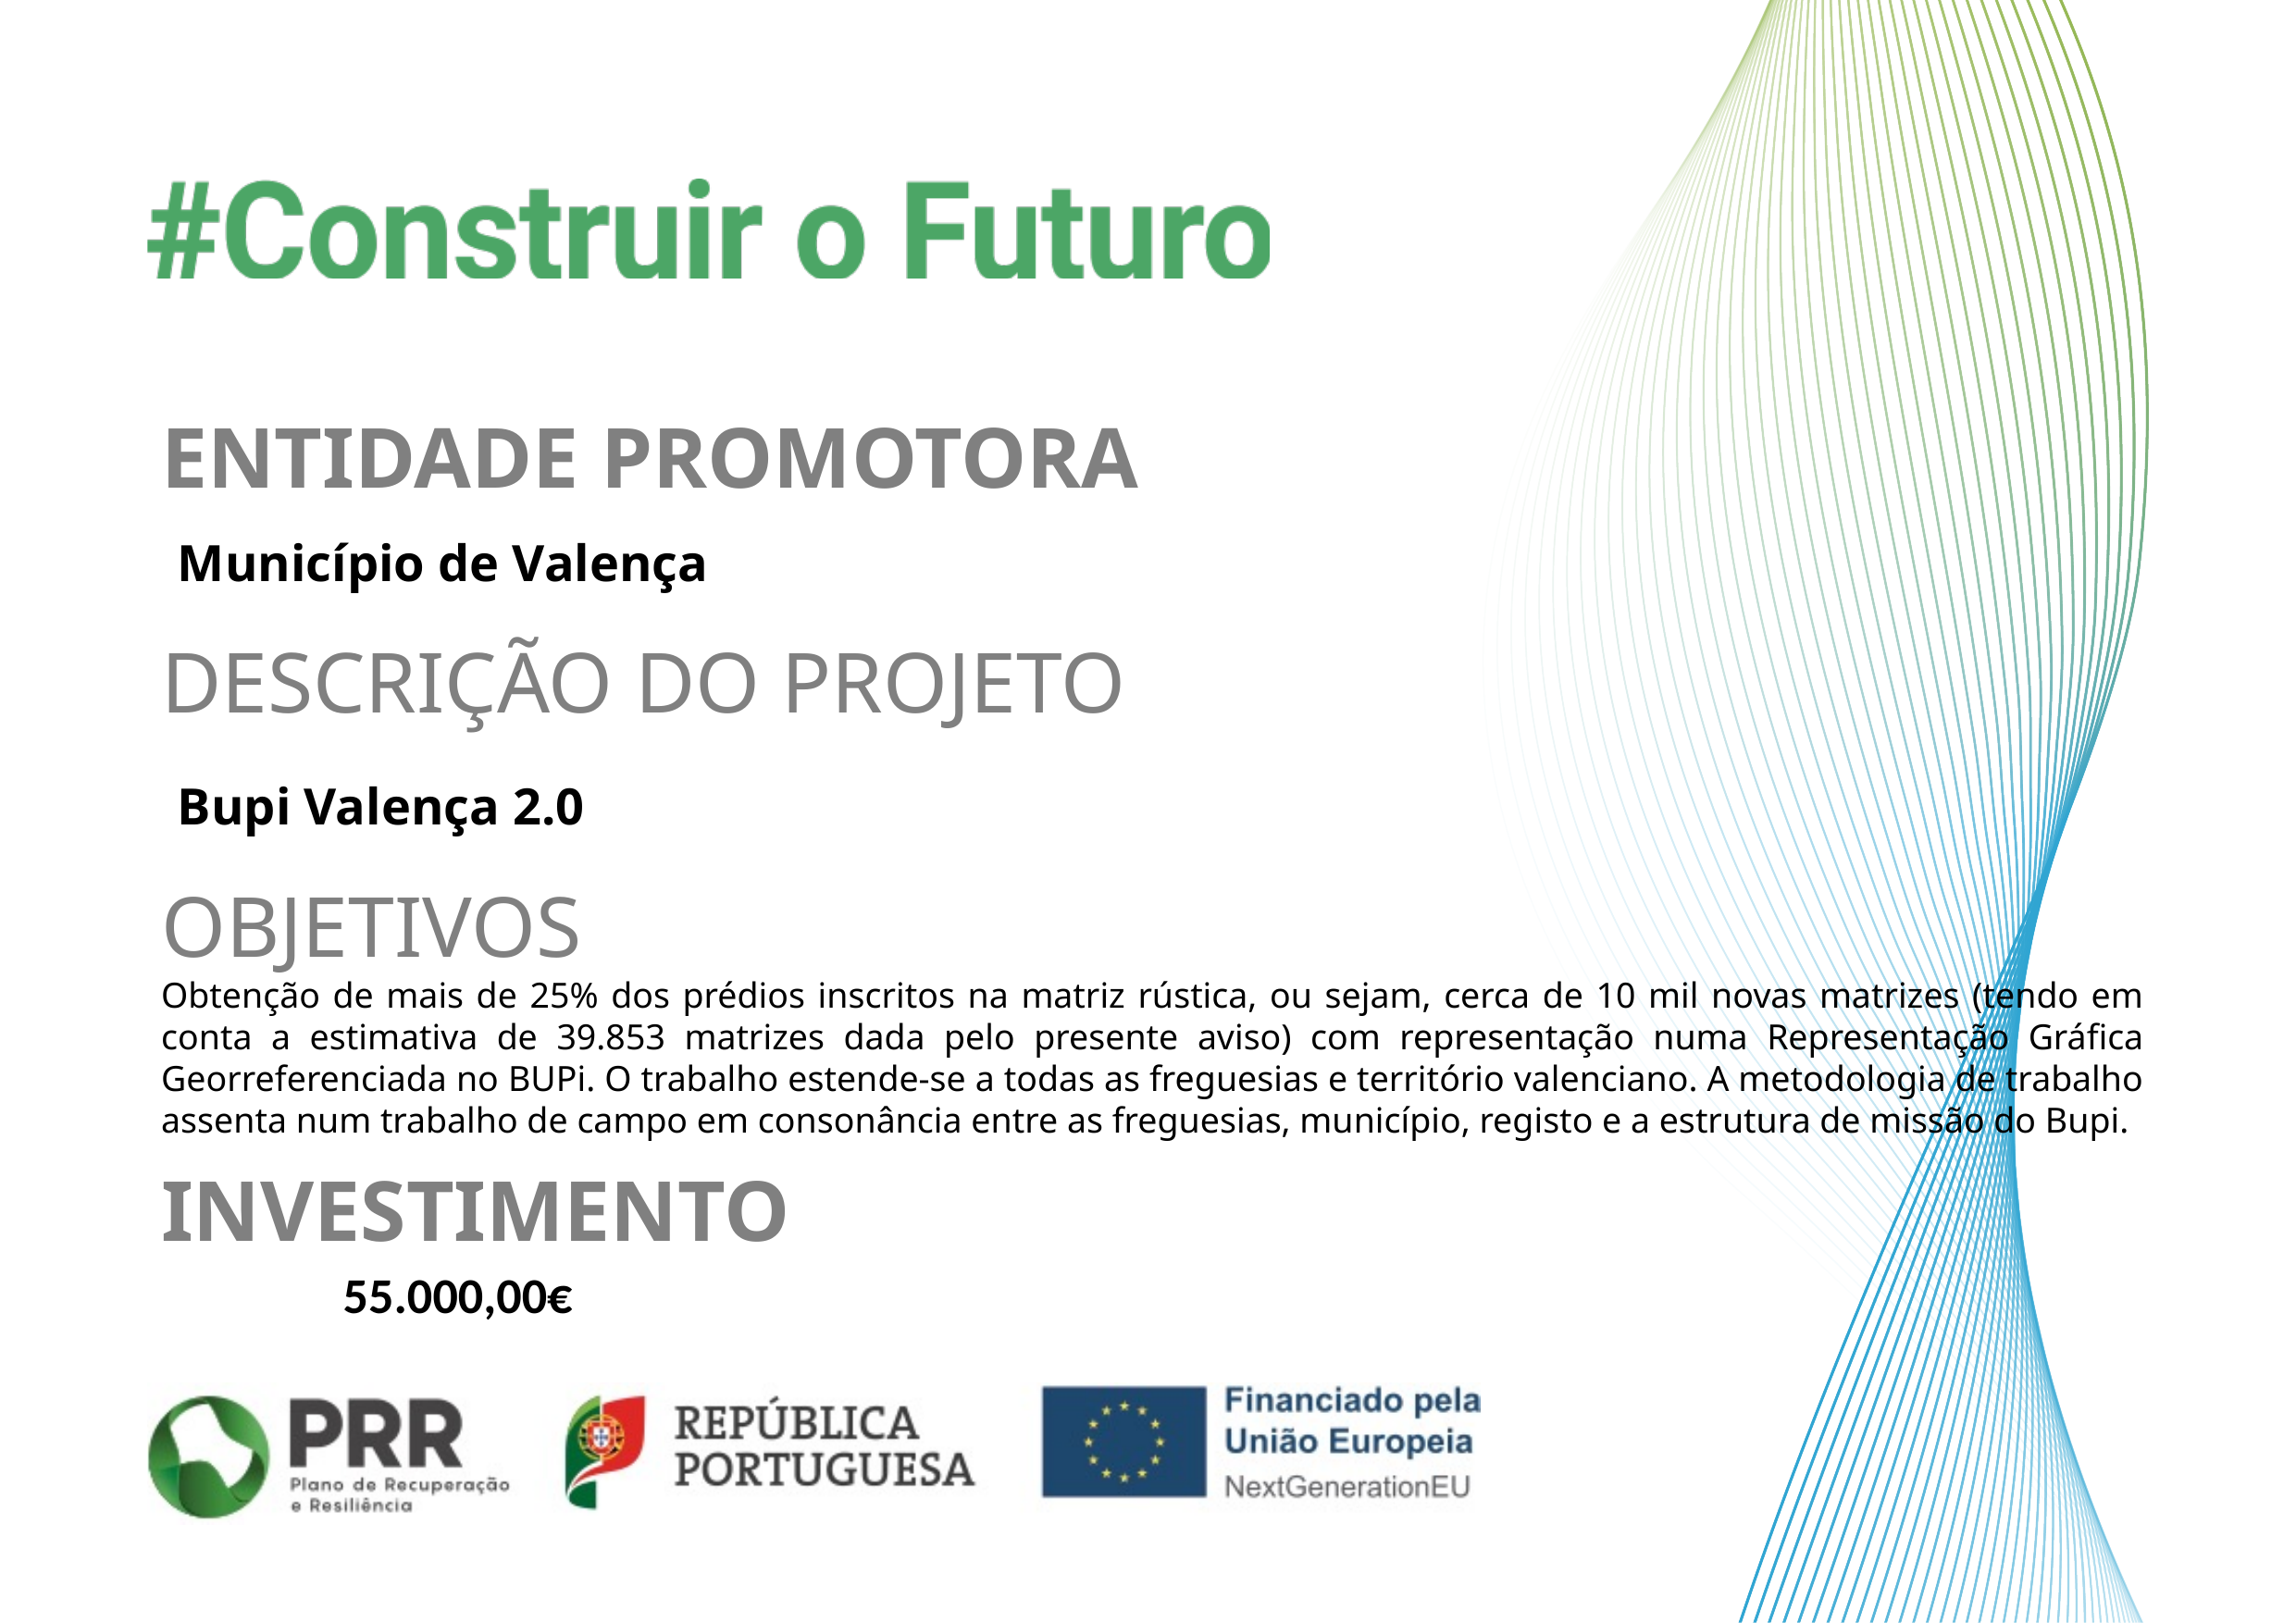

Para poder alterar o powerpoint, deverá usar a fonte “Roboto”, que pode ser descarregada nesta pasta.
ENTIDADE PROMOTORA
Município de Valença
DESCRIÇÃO DO PROJETO
Bupi Valença 2.0
OBJETIVOS
Obtenção de mais de 25% dos prédios inscritos na matriz rústica, ou sejam, cerca de 10 mil novas matrizes (tendo em conta a estimativa de 39.853 matrizes dada pelo presente aviso) com representação numa Representação Gráfica Georreferenciada no BUPi. O trabalho estende-se a todas as freguesias e território valenciano. A metodologia de trabalho assenta num trabalho de campo em consonância entre as freguesias, município, registo e a estrutura de missão do Bupi.
INVESTIMENTO
 55.000,00€